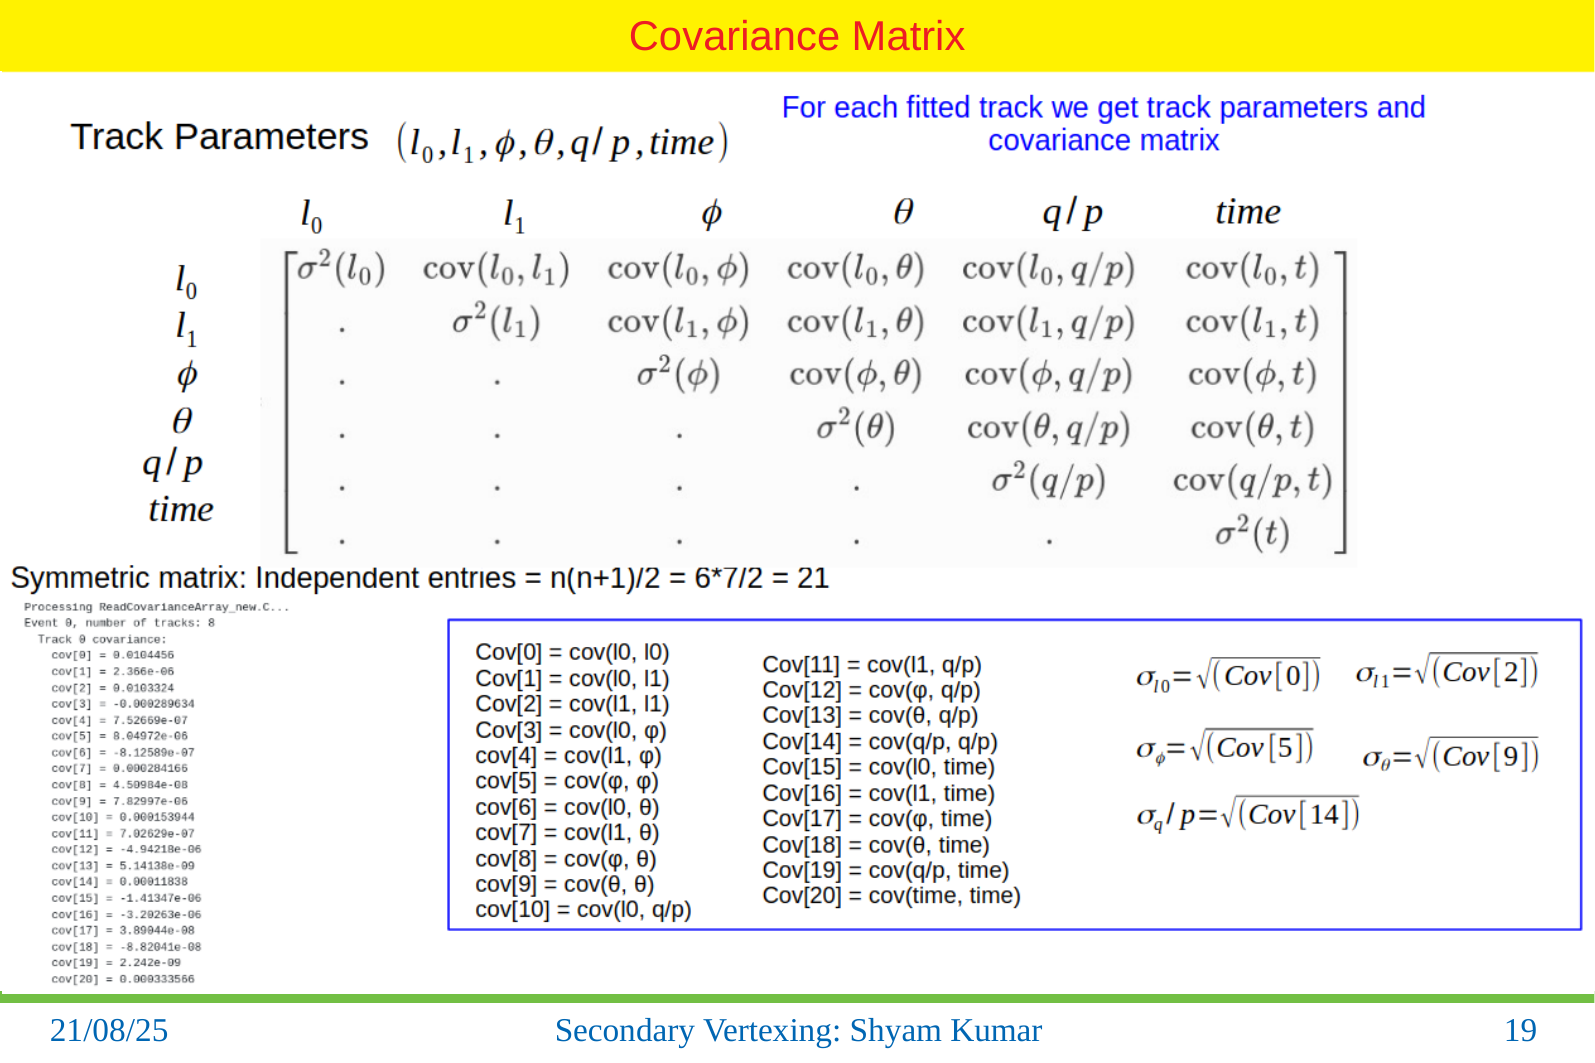

# Covariance Matrix
21/08/25
Secondary Vertexing: Shyam Kumar
19